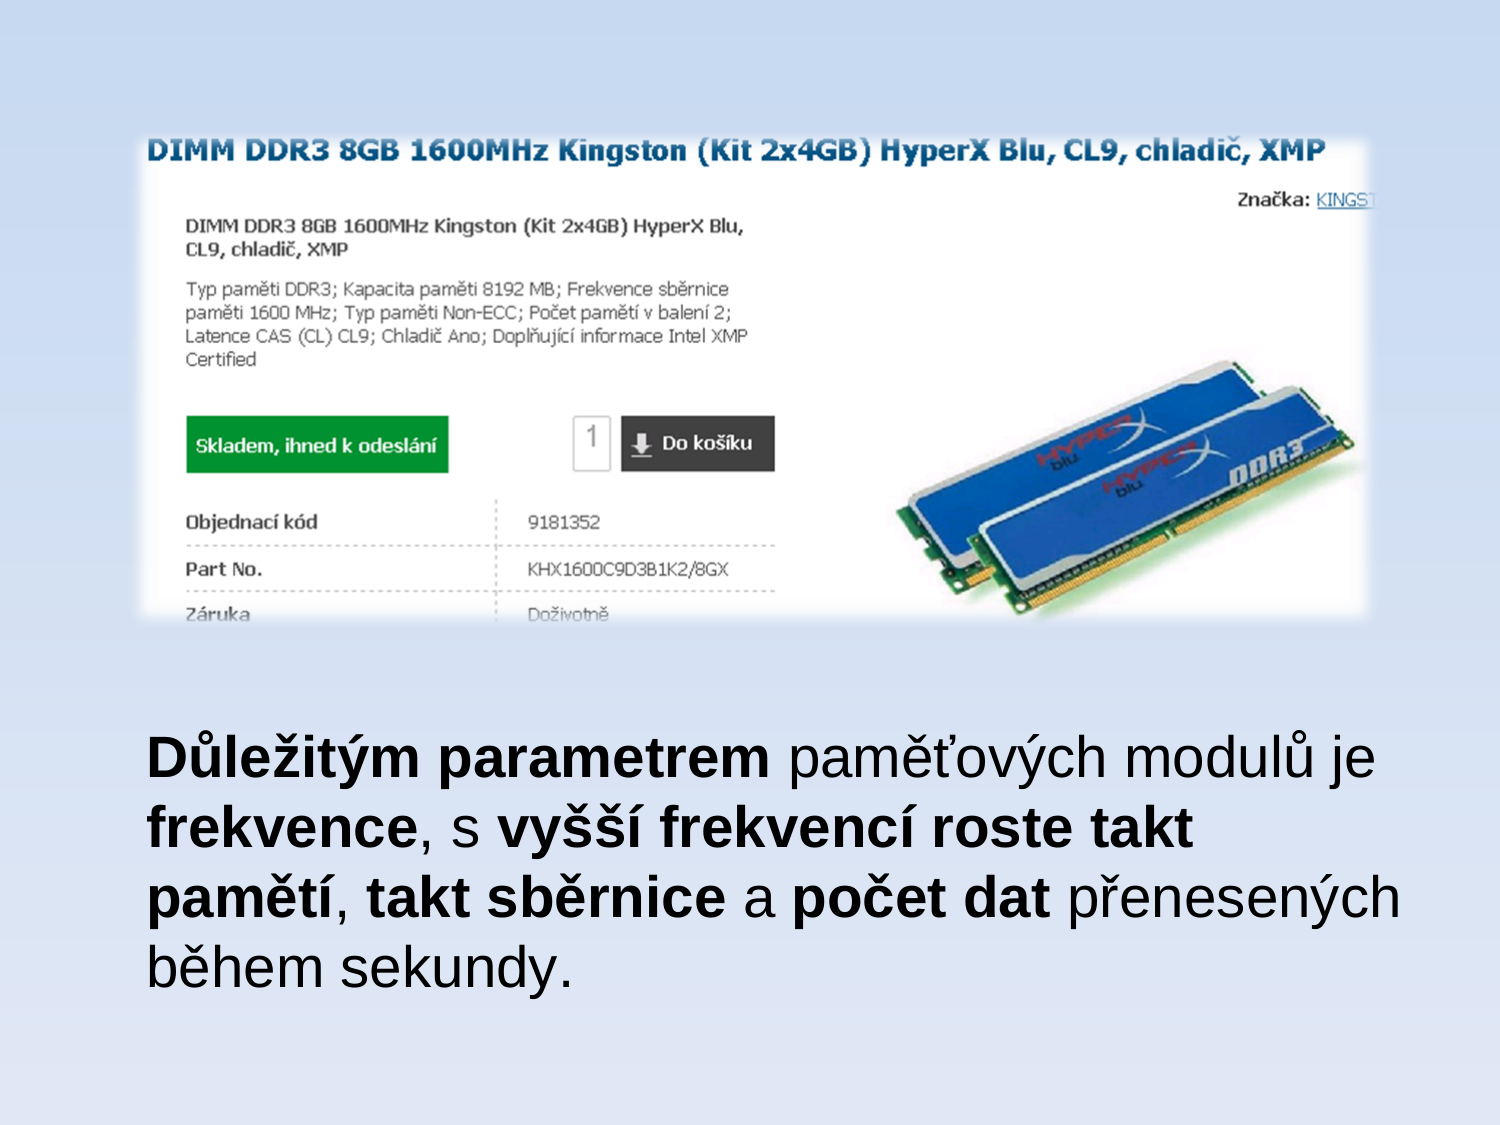

# Důležitým parametrem paměťových modulů je frekvence, s vyšší frekvencí roste takt pamětí, takt sběrnice a počet dat přenesených během sekundy.